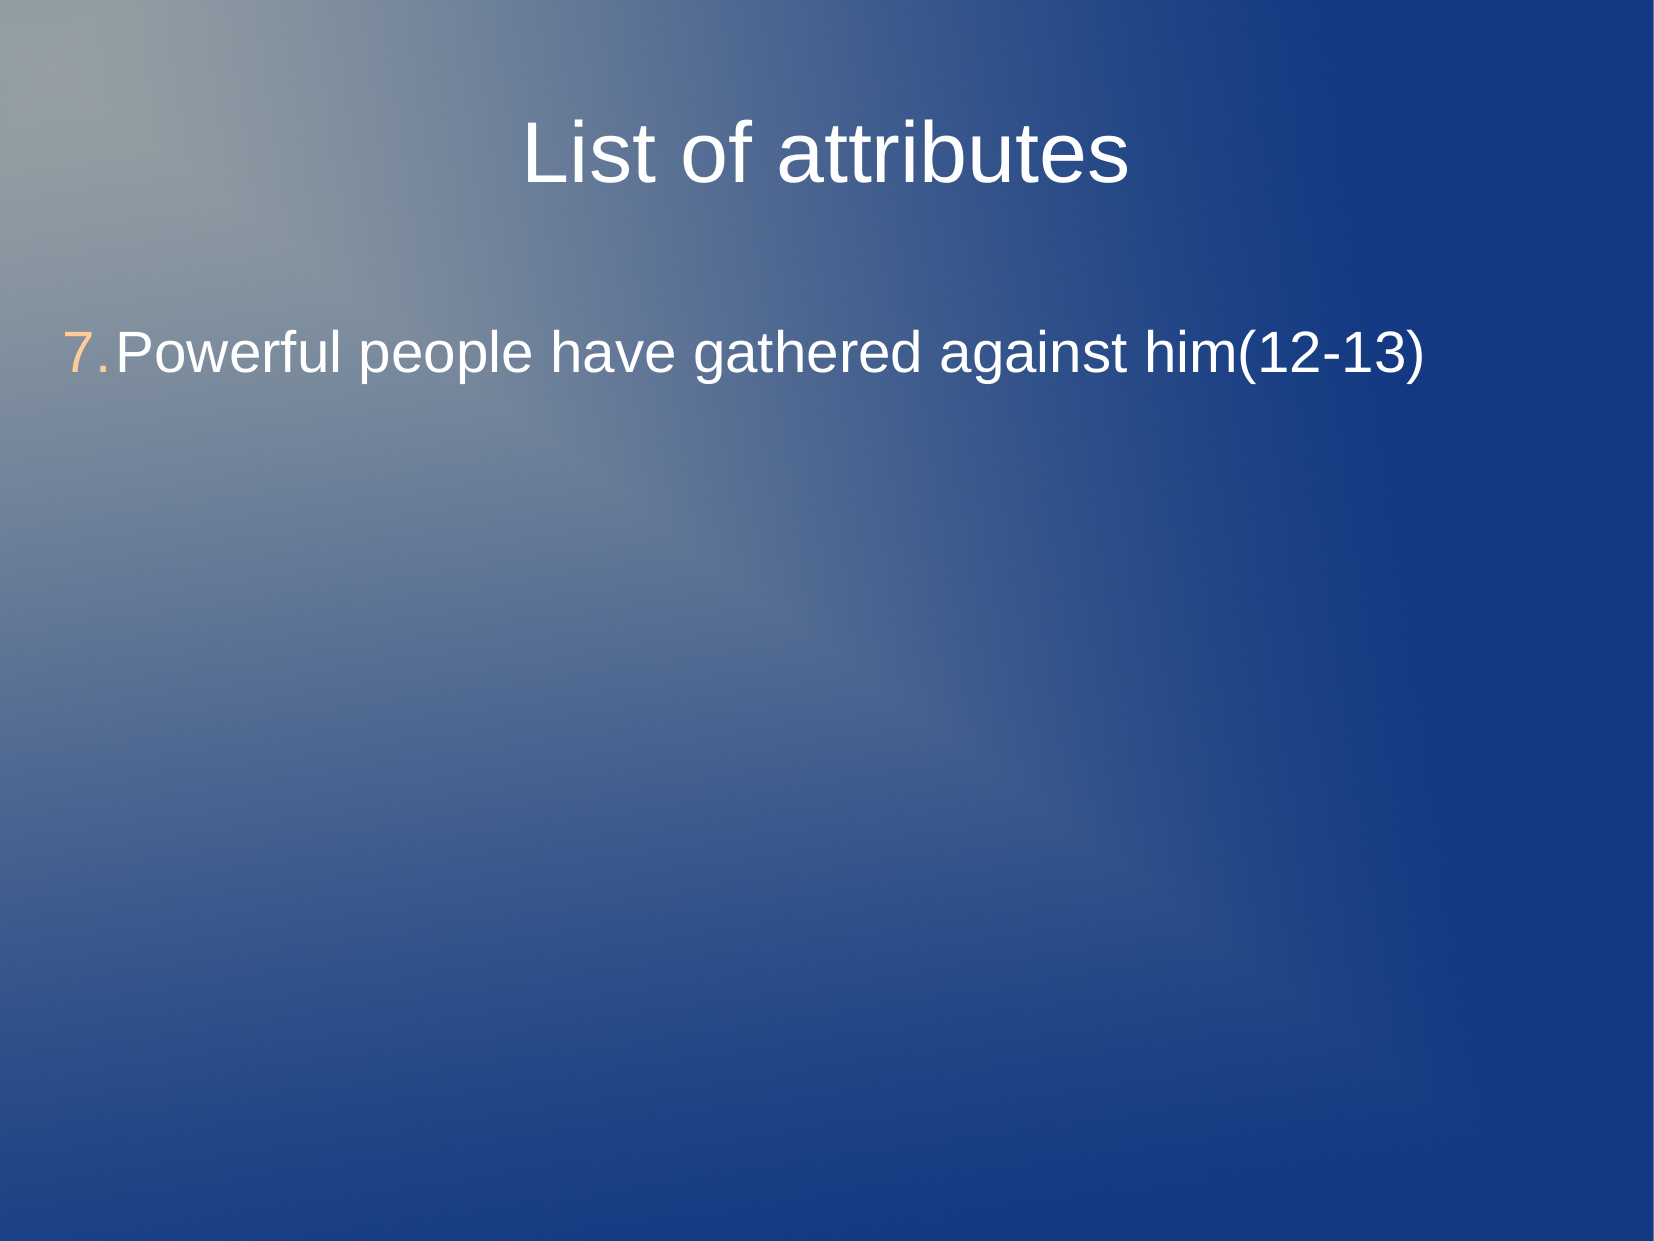

# List of attributes
Powerful people have gathered against him(12-13)